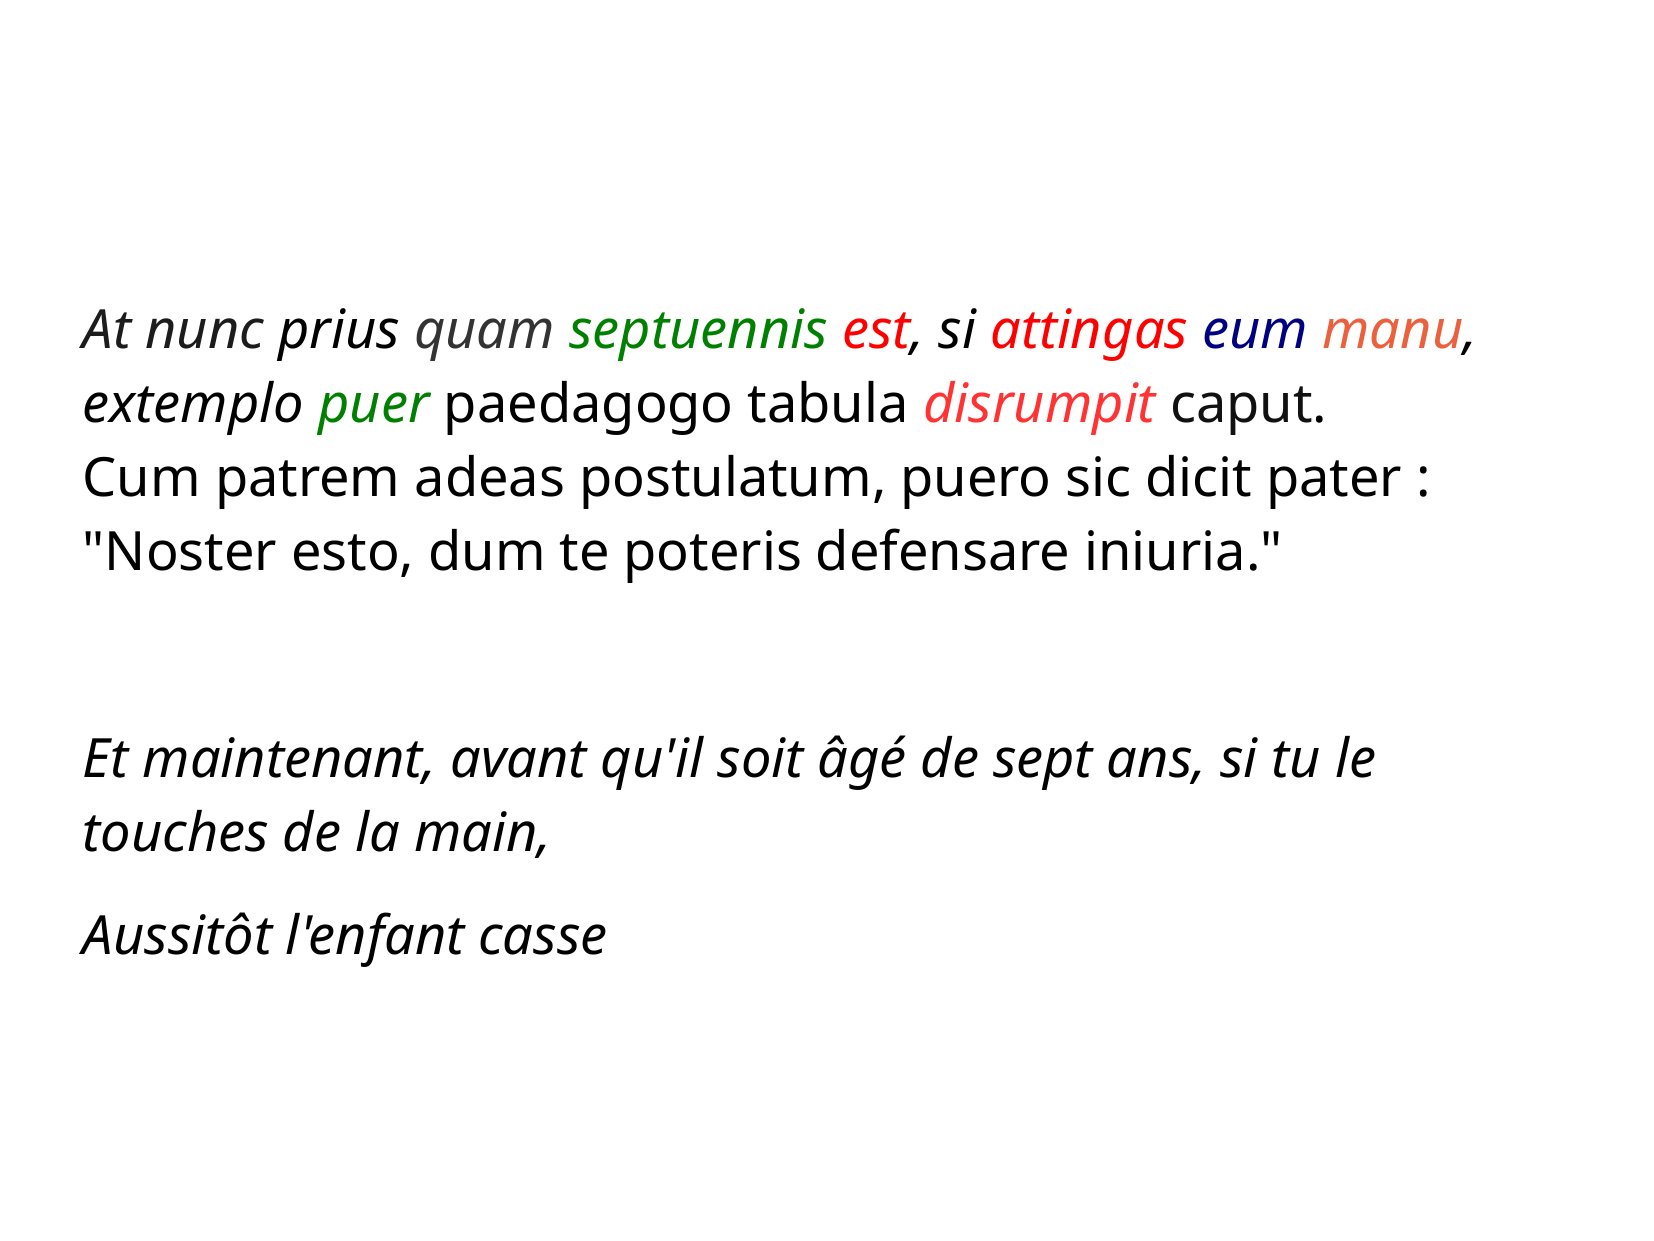

#
At nunc prius quam septuennis est, si attingas eum manu,
extemplo puer paedagogo tabula disrumpit caput.
Cum patrem adeas postulatum, puero sic dicit pater :
"Noster esto, dum te poteris defensare iniuria."
Et maintenant, avant qu'il soit âgé de sept ans, si tu le touches de la main,
Aussitôt l'enfant casse